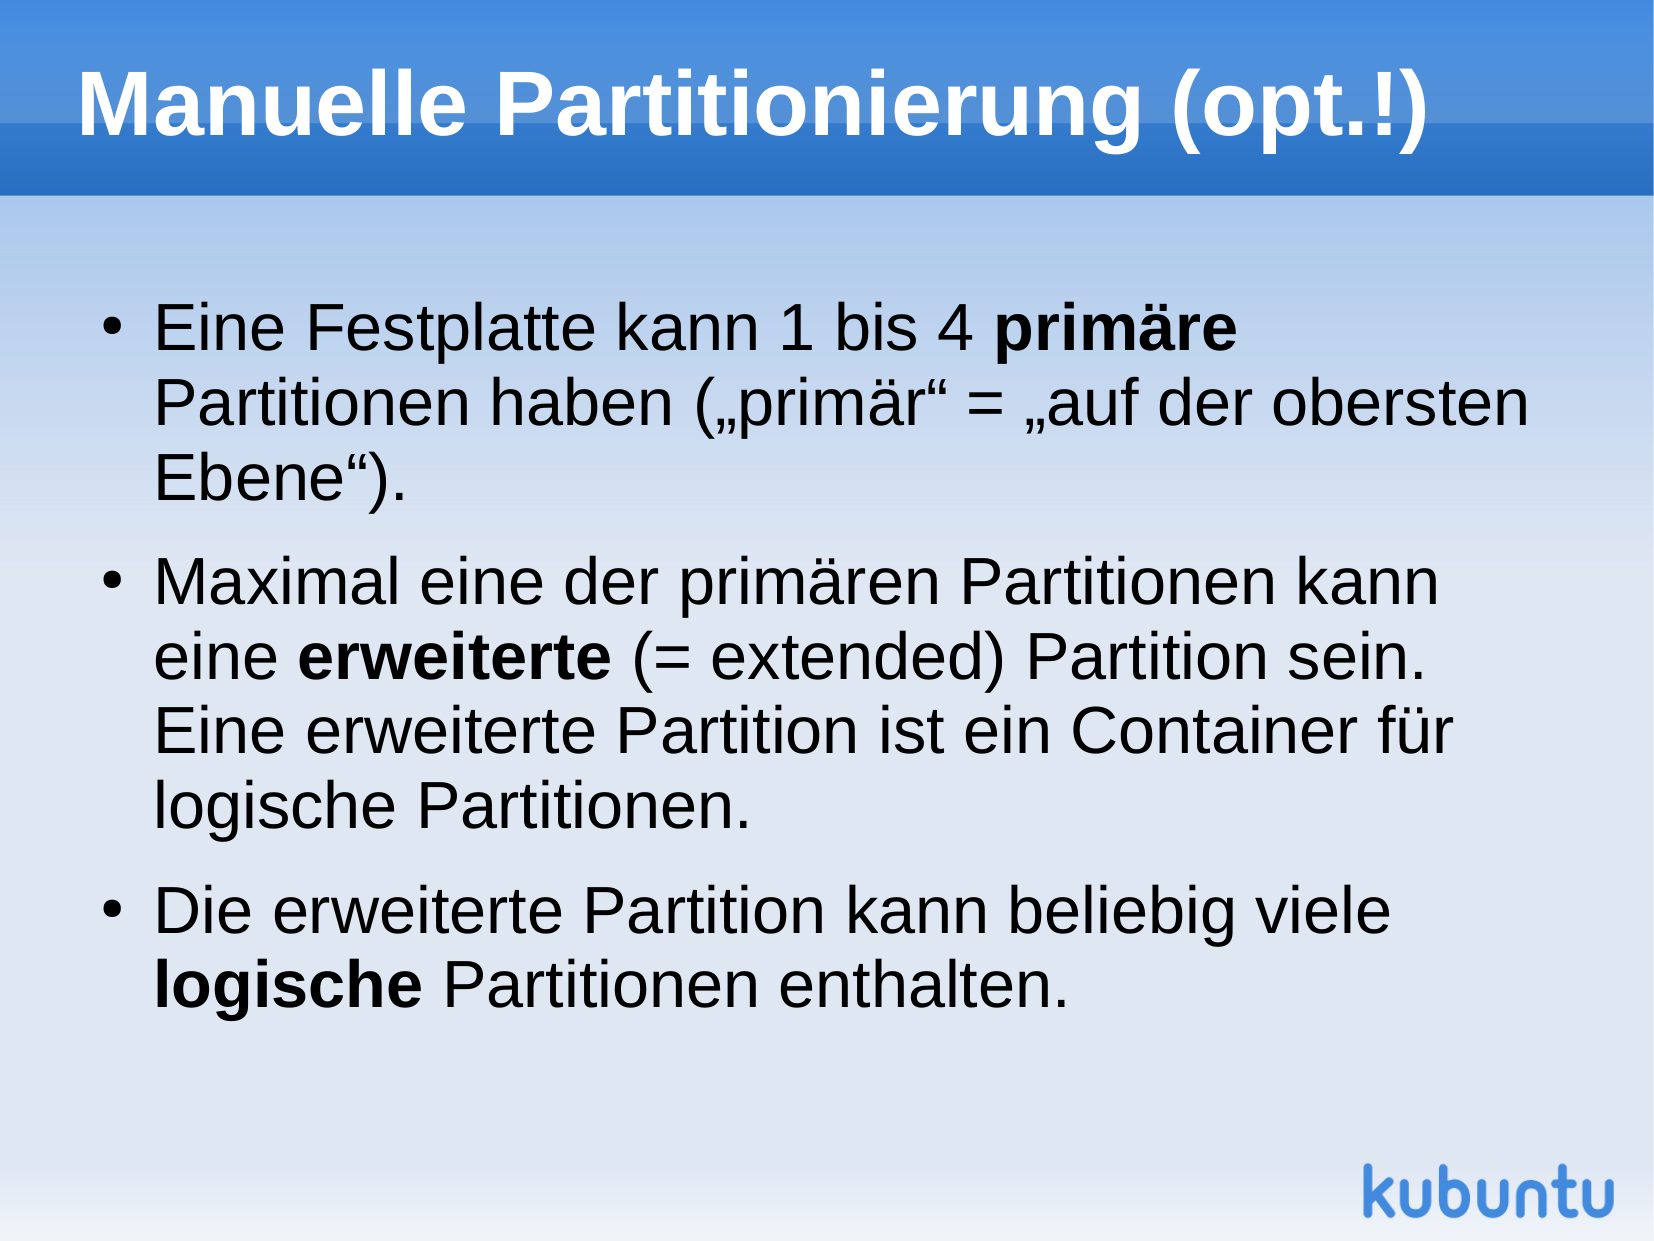

# Manuelle Partitionierung (opt.!)
Eine Festplatte kann 1 bis 4 primäre Partitionen haben („primär“ = „auf der obersten Ebene“).
Maximal eine der primären Partitionen kann eine erweiterte (= extended) Partition sein. Eine erweiterte Partition ist ein Container für logische Partitionen.
Die erweiterte Partition kann beliebig viele logische Partitionen enthalten.